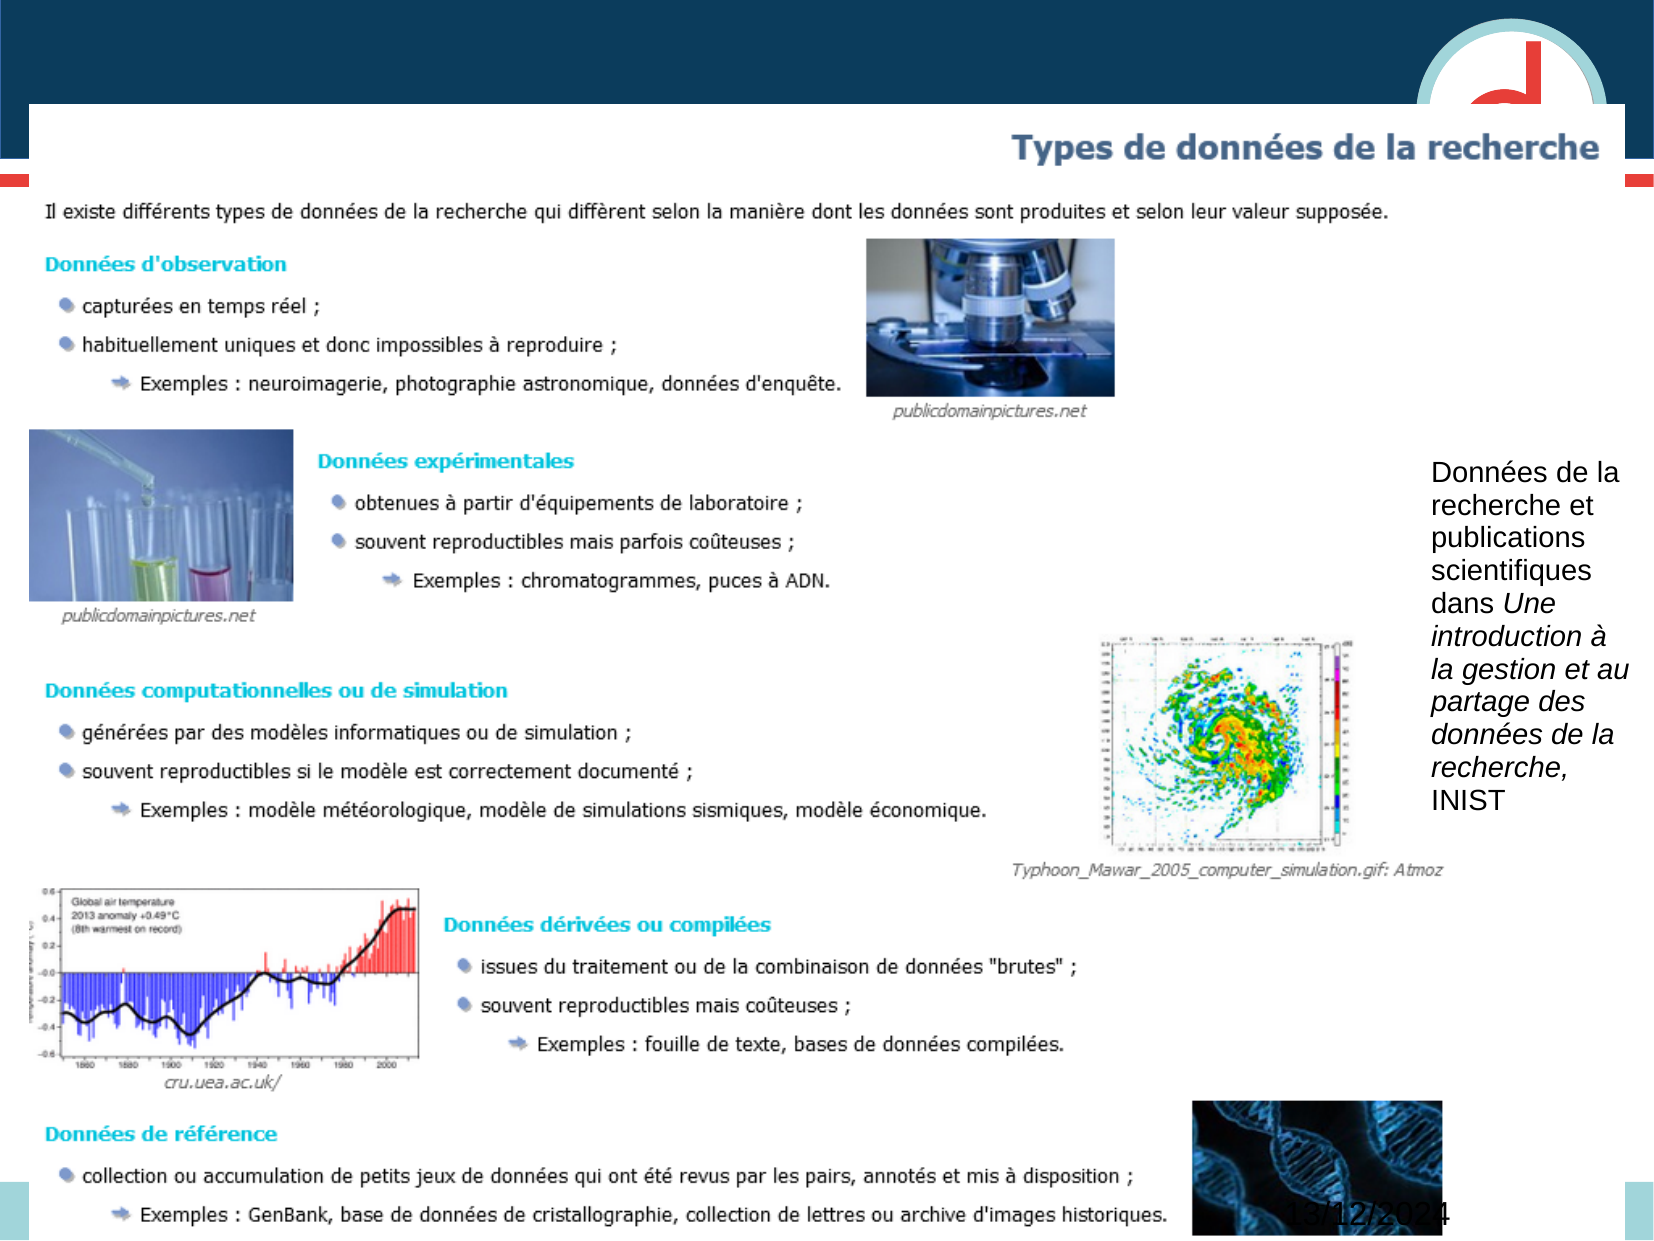

Données de la recherche et publications scientifiques dans Une introduction à la gestion et au partage des données de la recherche, INIST
Diffusion des données
13/12/2024